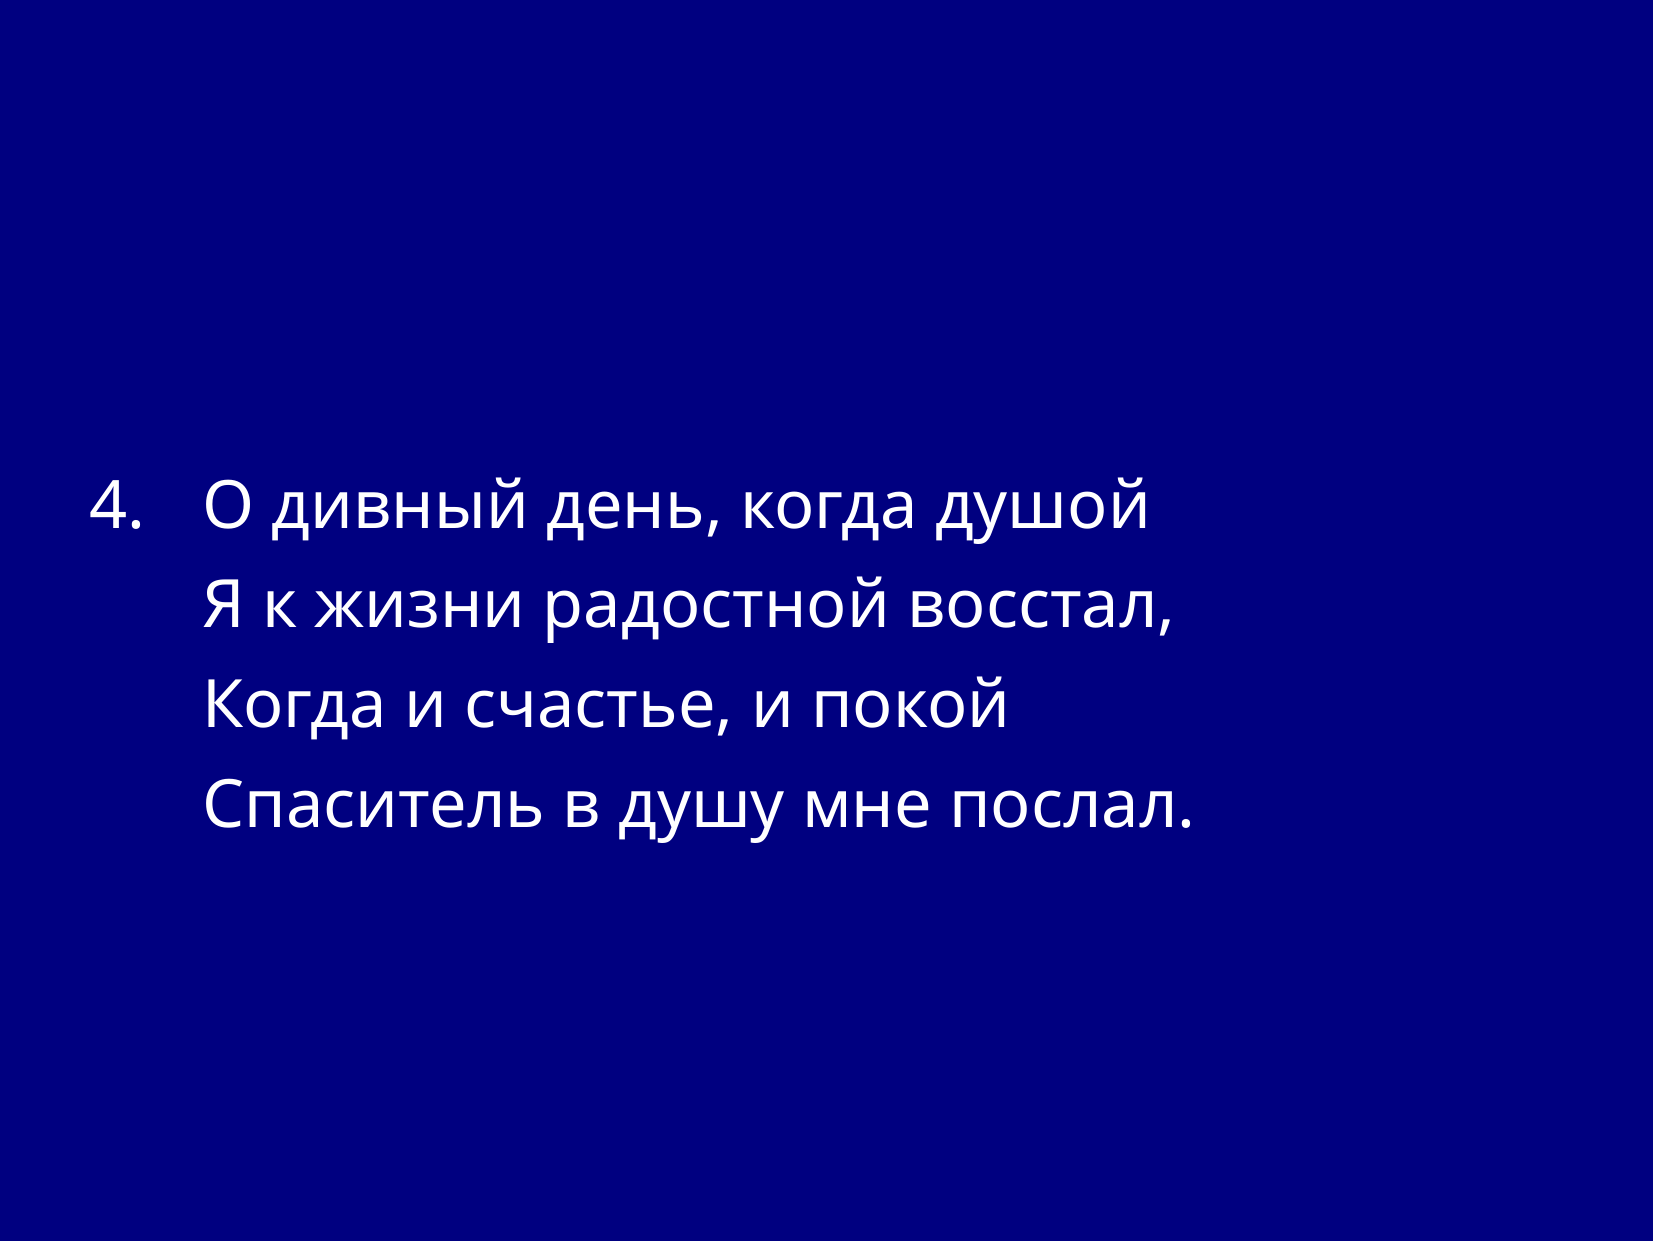

4.	О дивный день, когда душой
	Я к жизни радостной восстал,
	Когда и счастье, и покой
	Спаситель в душу мне послал.